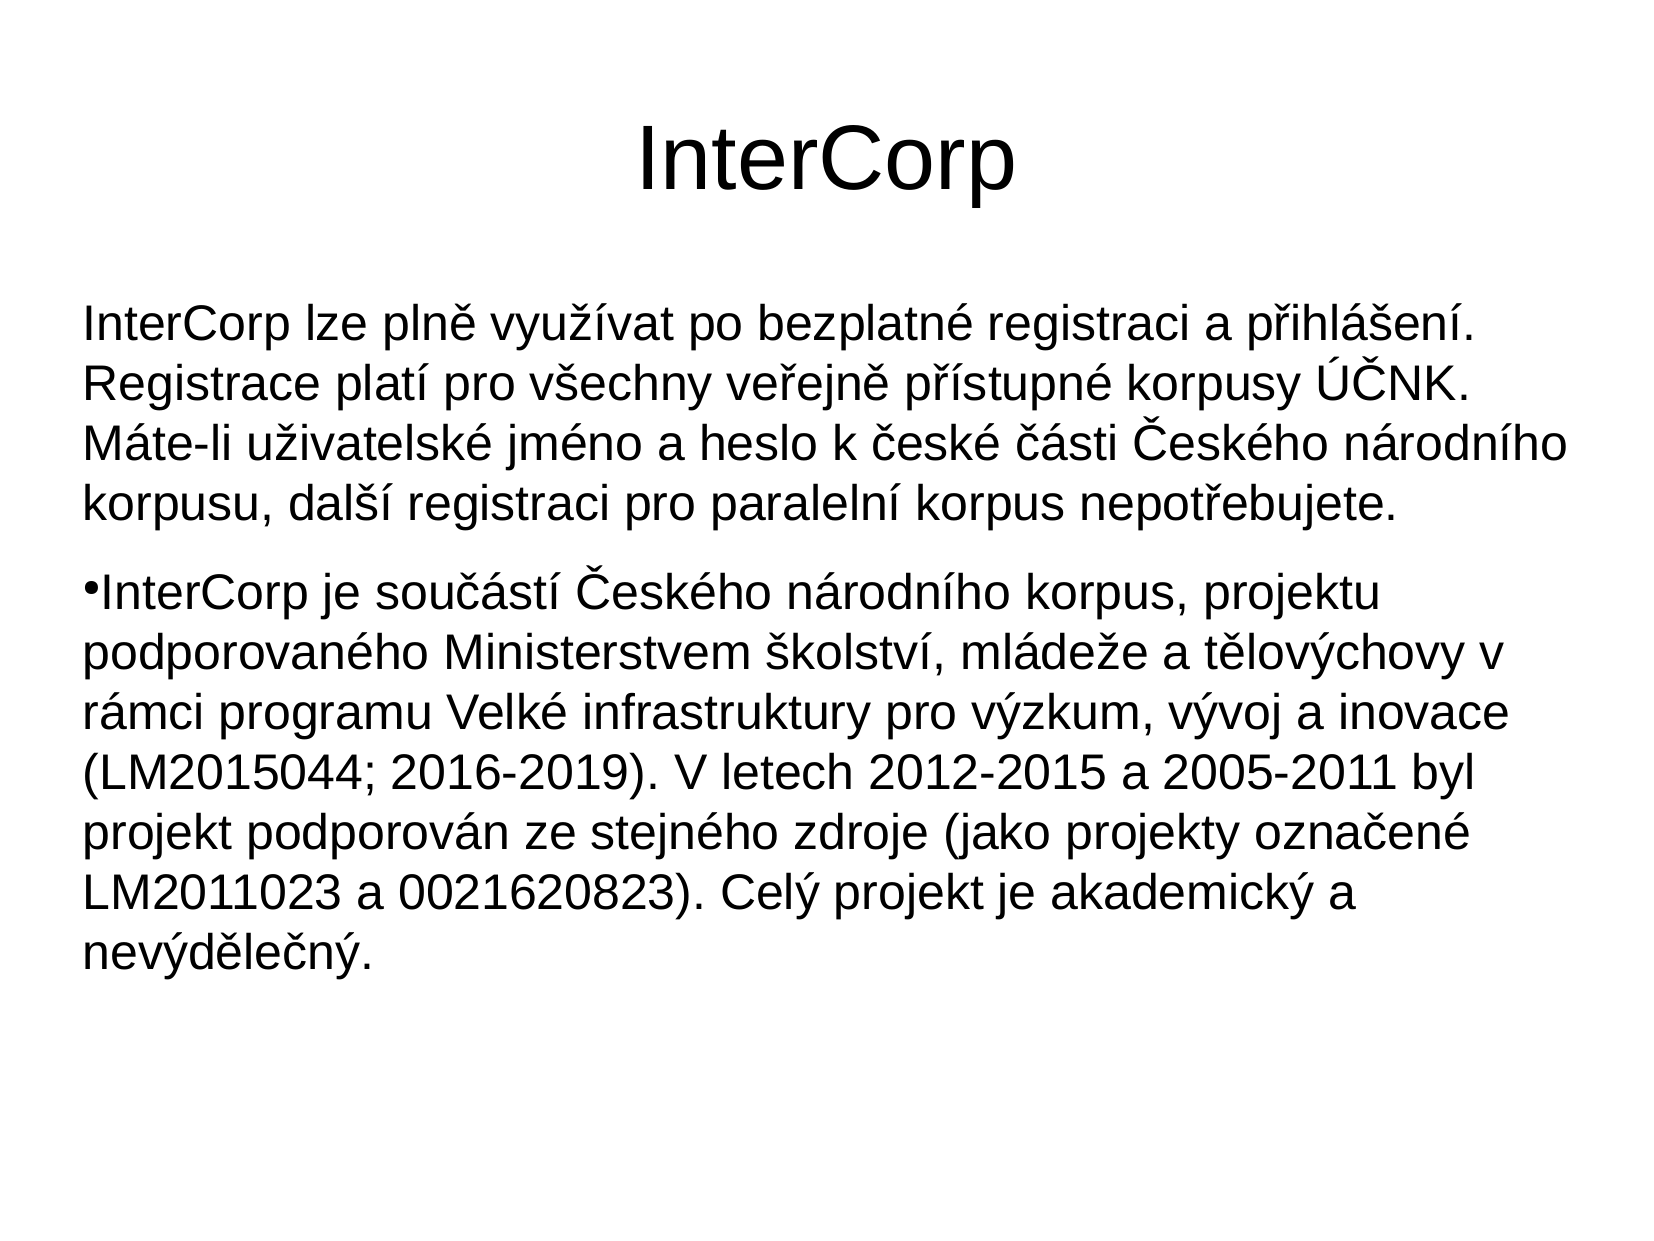

# InterCorp
InterCorp lze plně využívat po bezplatné registraci a přihlášení. Registrace platí pro všechny veřejně přístupné korpusy ÚČNK. Máte-li uživatelské jméno a heslo k české části Českého národního korpusu, další registraci pro paralelní korpus nepotřebujete.
InterCorp je součástí Českého národního korpus, projektu podporovaného Ministerstvem školství, mládeže a tělovýchovy v rámci programu Velké infrastruktury pro výzkum, vývoj a inovace (LM2015044; 2016-2019). V letech 2012-2015 a 2005-2011 byl projekt podporován ze stejného zdroje (jako projekty označené LM2011023 a 0021620823). Celý projekt je akademický a nevýdělečný.